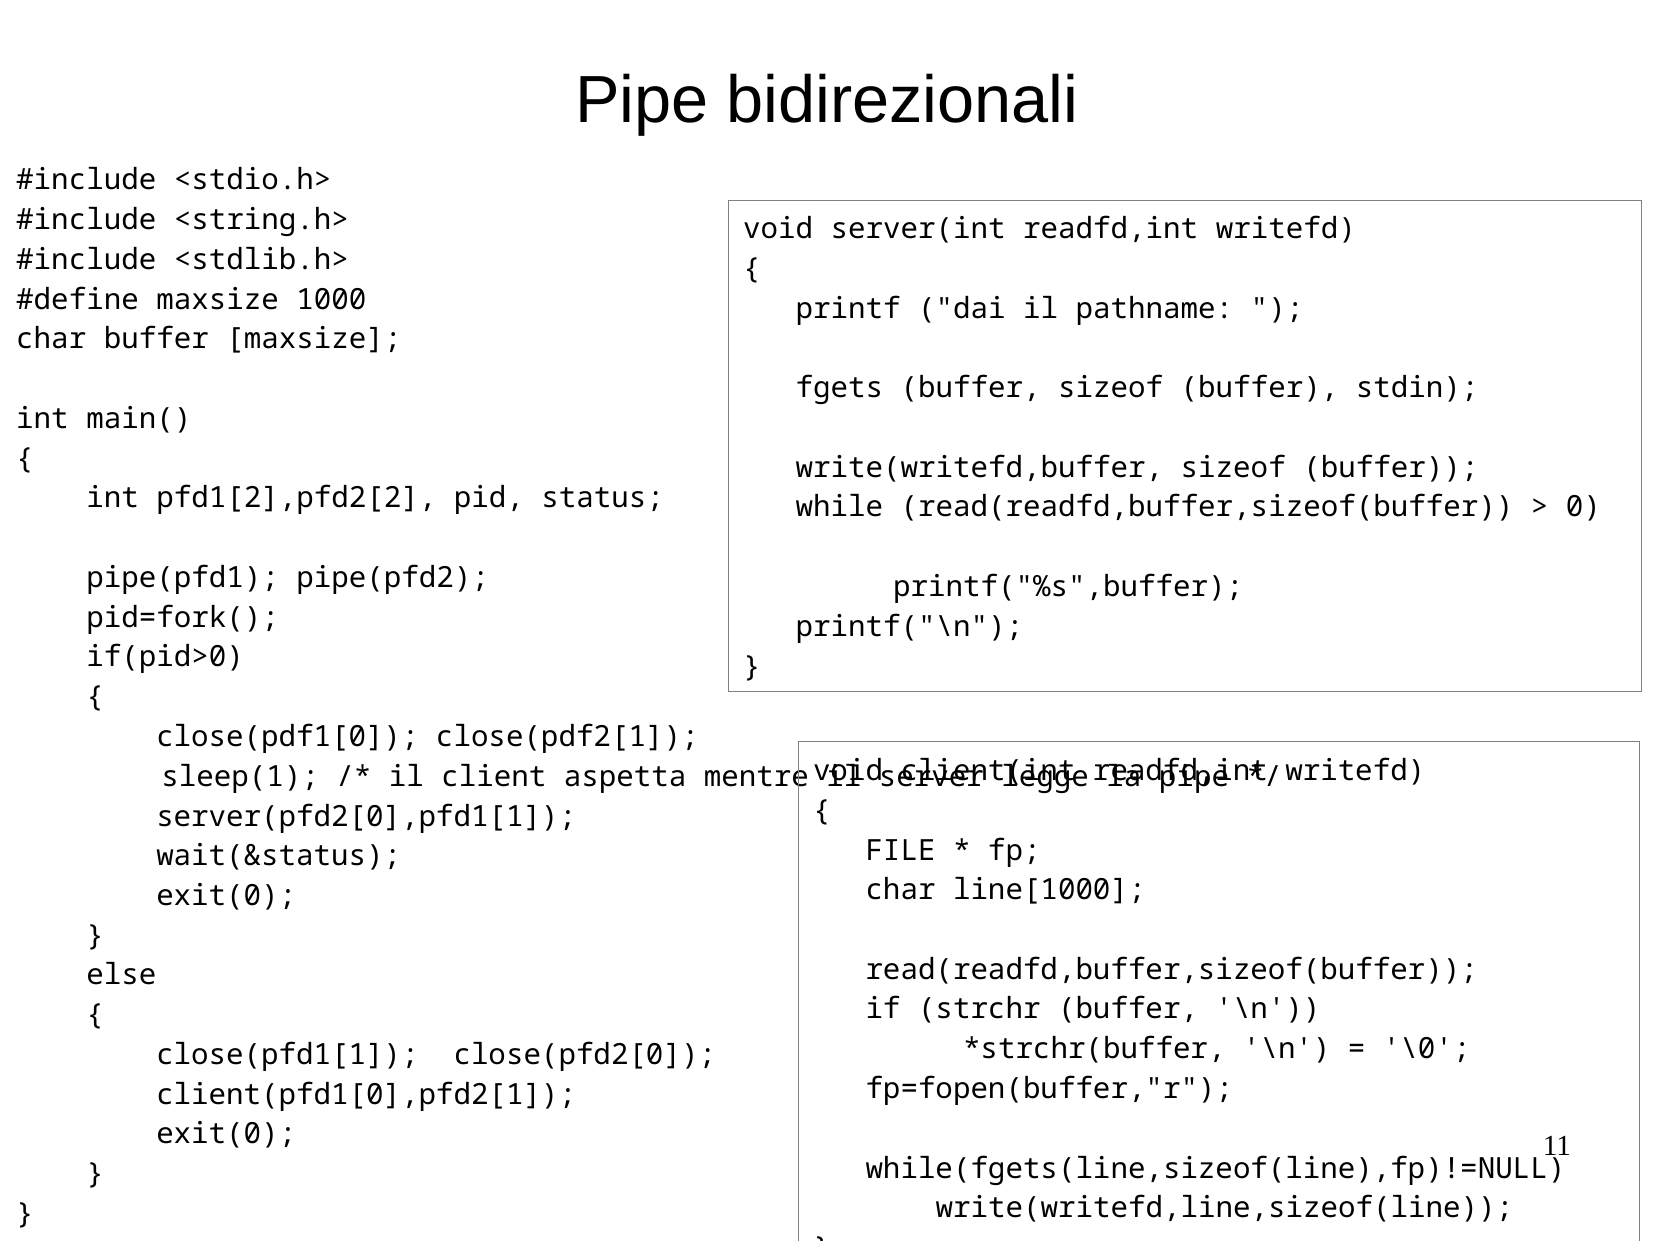

# Pipe bidirezionali
#include <stdio.h>
#include <string.h>
#include <stdlib.h>
#define maxsize 1000
char buffer [maxsize];
int main()
{
 int pfd1[2],pfd2[2], pid, status;
 pipe(pfd1); pipe(pfd2);
 pid=fork();
 if(pid>0)
 {
 close(pdf1[0]); close(pdf2[1]);
	 sleep(1); /* il client aspetta mentre il server legge la pipe */
 server(pfd2[0],pfd1[1]);
 wait(&status);
 exit(0);
 }
 else
 {
 close(pfd1[1]); close(pfd2[0]);
 client(pfd1[0],pfd2[1]);
 exit(0);
 }
}
void server(int readfd,int writefd)
{
 printf ("dai il pathname: ");
 fgets (buffer, sizeof (buffer), stdin);
 write(writefd,buffer, sizeof (buffer));
 while (read(readfd,buffer,sizeof(buffer)) > 0)
		printf("%s",buffer);
 printf("\n");
}
void client(int readfd,int writefd)
{
 FILE * fp;
 char line[1000];
 read(readfd,buffer,sizeof(buffer));
 if (strchr (buffer, '\n'))
		*strchr(buffer, '\n') = '\0';
 fp=fopen(buffer,"r");
 while(fgets(line,sizeof(line),fp)!=NULL)
 write(writefd,line,sizeof(line));
}
11